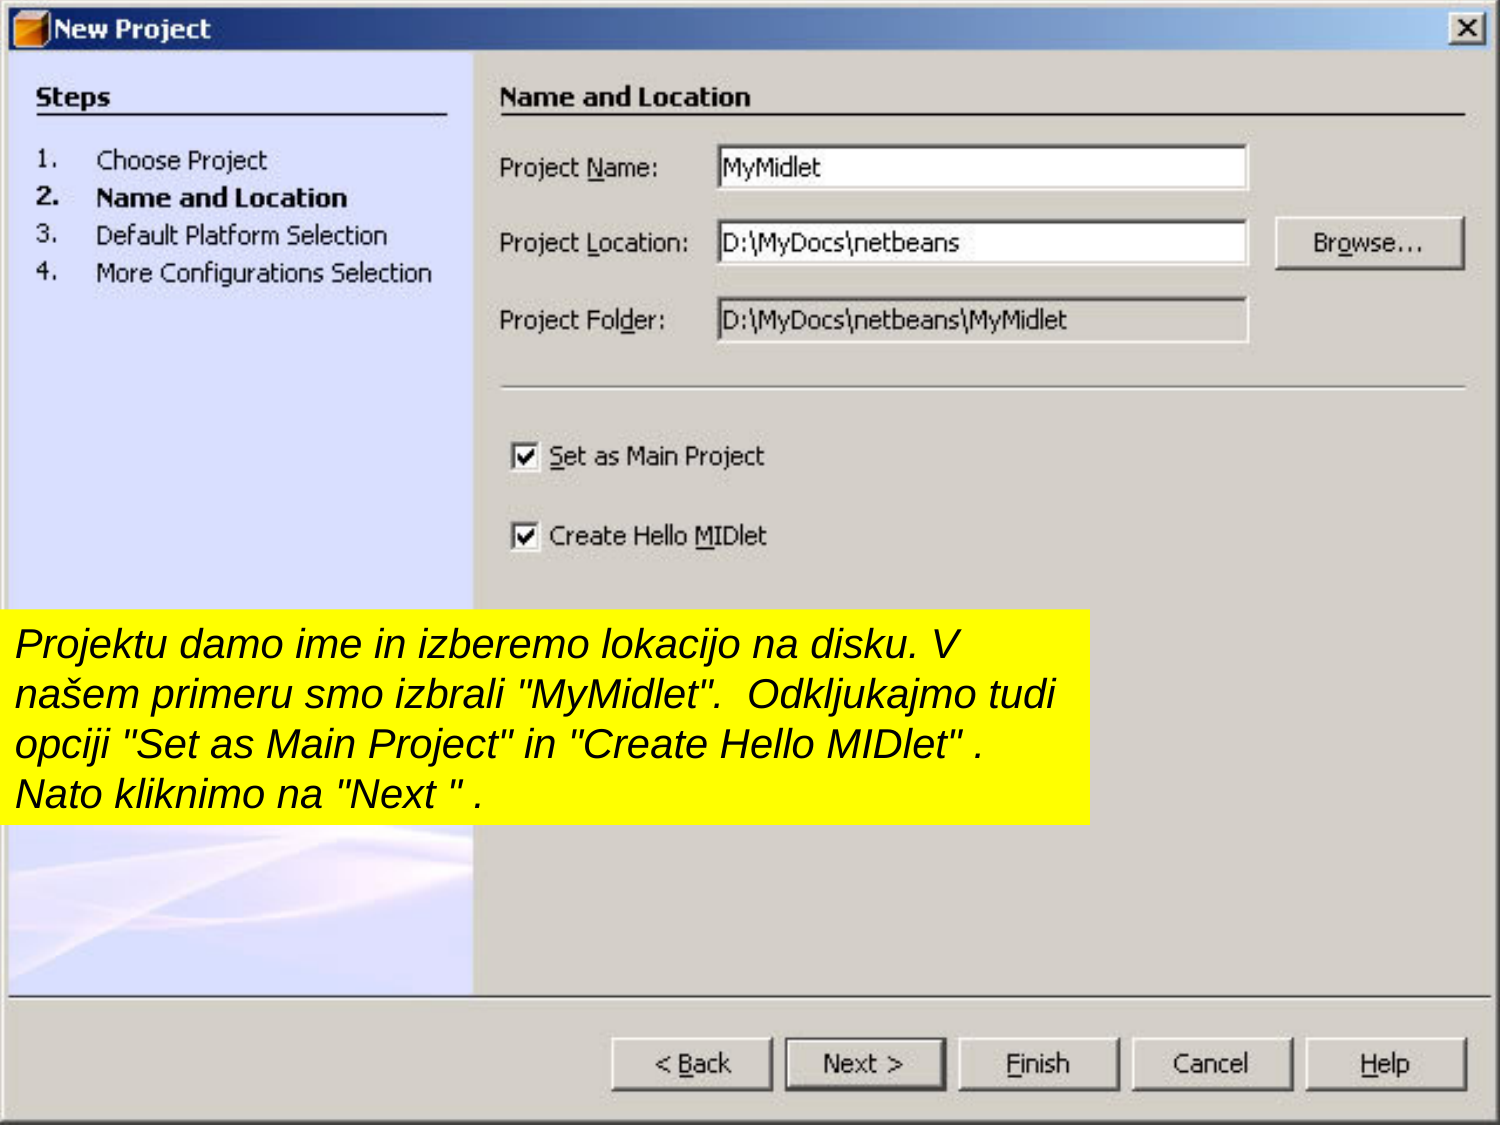

#
Projektu damo ime in izberemo lokacijo na disku. V našem primeru smo izbrali "MyMidlet". Odkljukajmo tudi opciji "Set as Main Project" in "Create Hello MIDlet" . Nato kliknimo na "Next " .